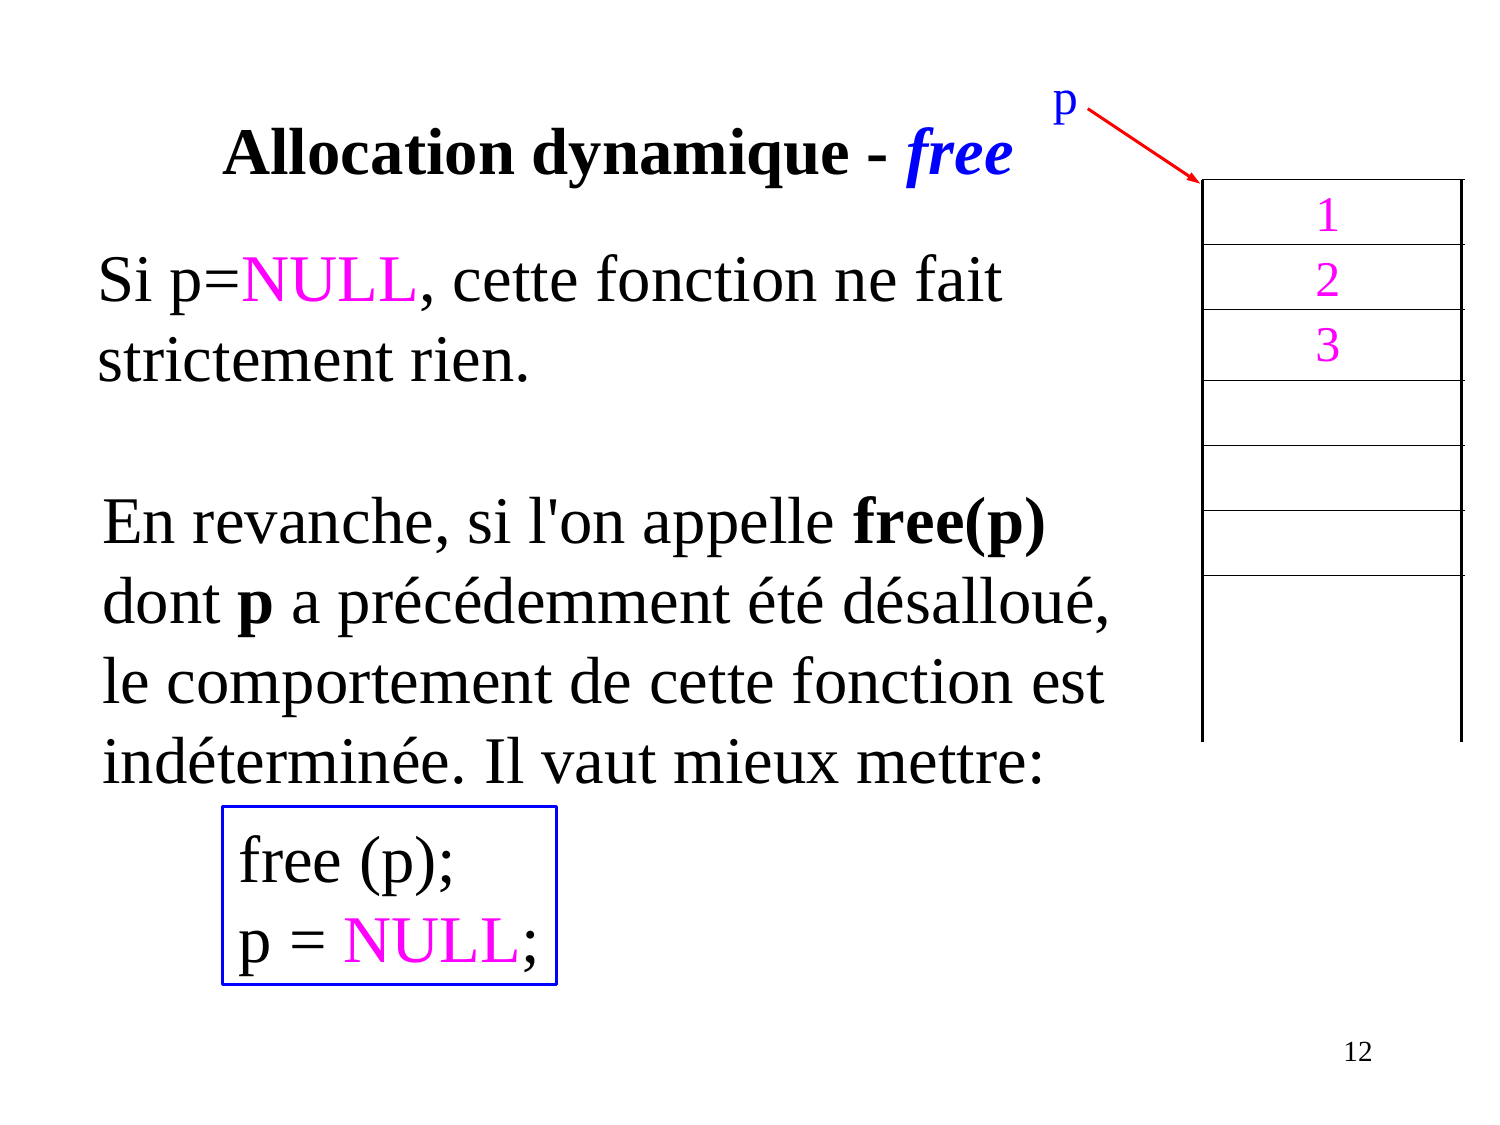

p
1
2
3
Allocation dynamique - free
Si p=NULL, cette fonction ne fait
strictement rien.
En revanche, si l'on appelle free(p)
dont p a précédemment été désalloué,
le comportement de cette fonction est
indéterminée. Il vaut mieux mettre:
free (p);
p = NULL;
12